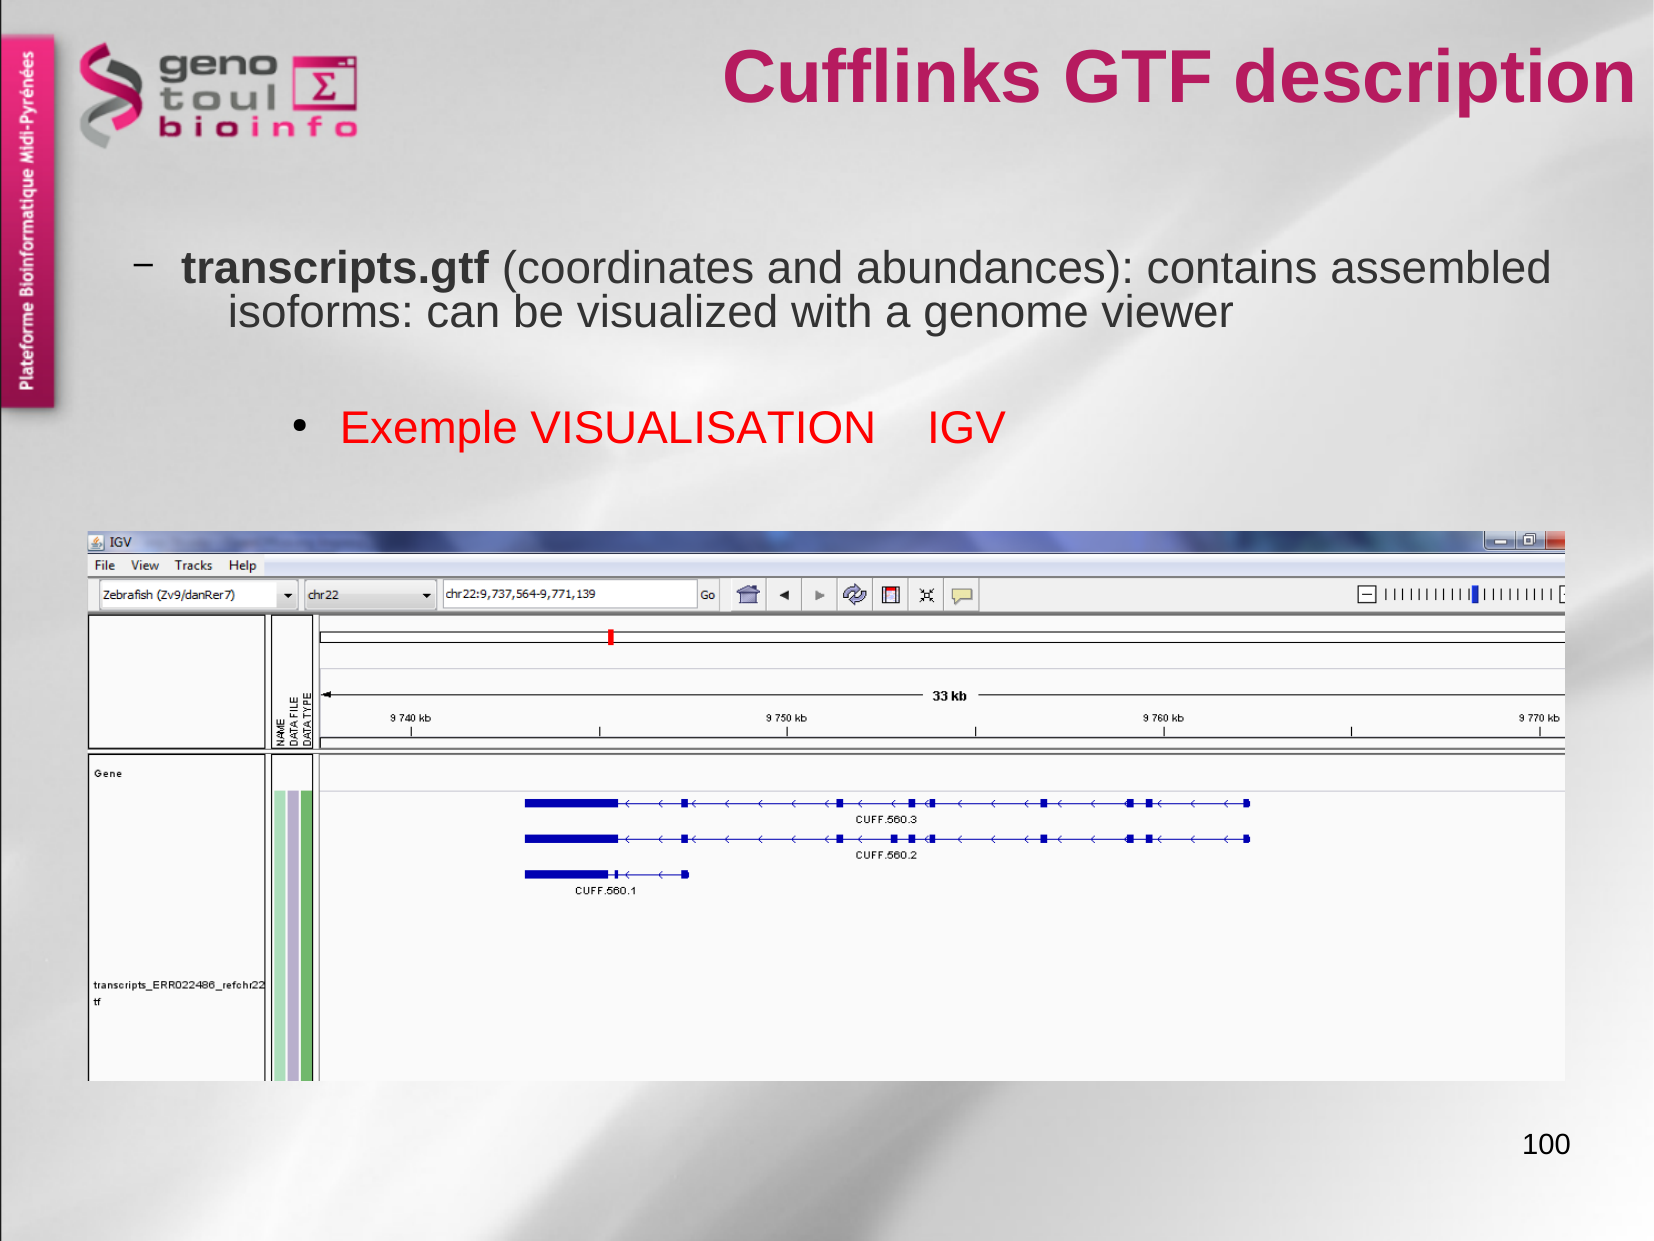

Cufflinks GTF description
# transcripts.gtf (coordinates and abundances): contains assembled isoforms: can be visualized with a genome viewer
 Exemple VISUALISATION IGV